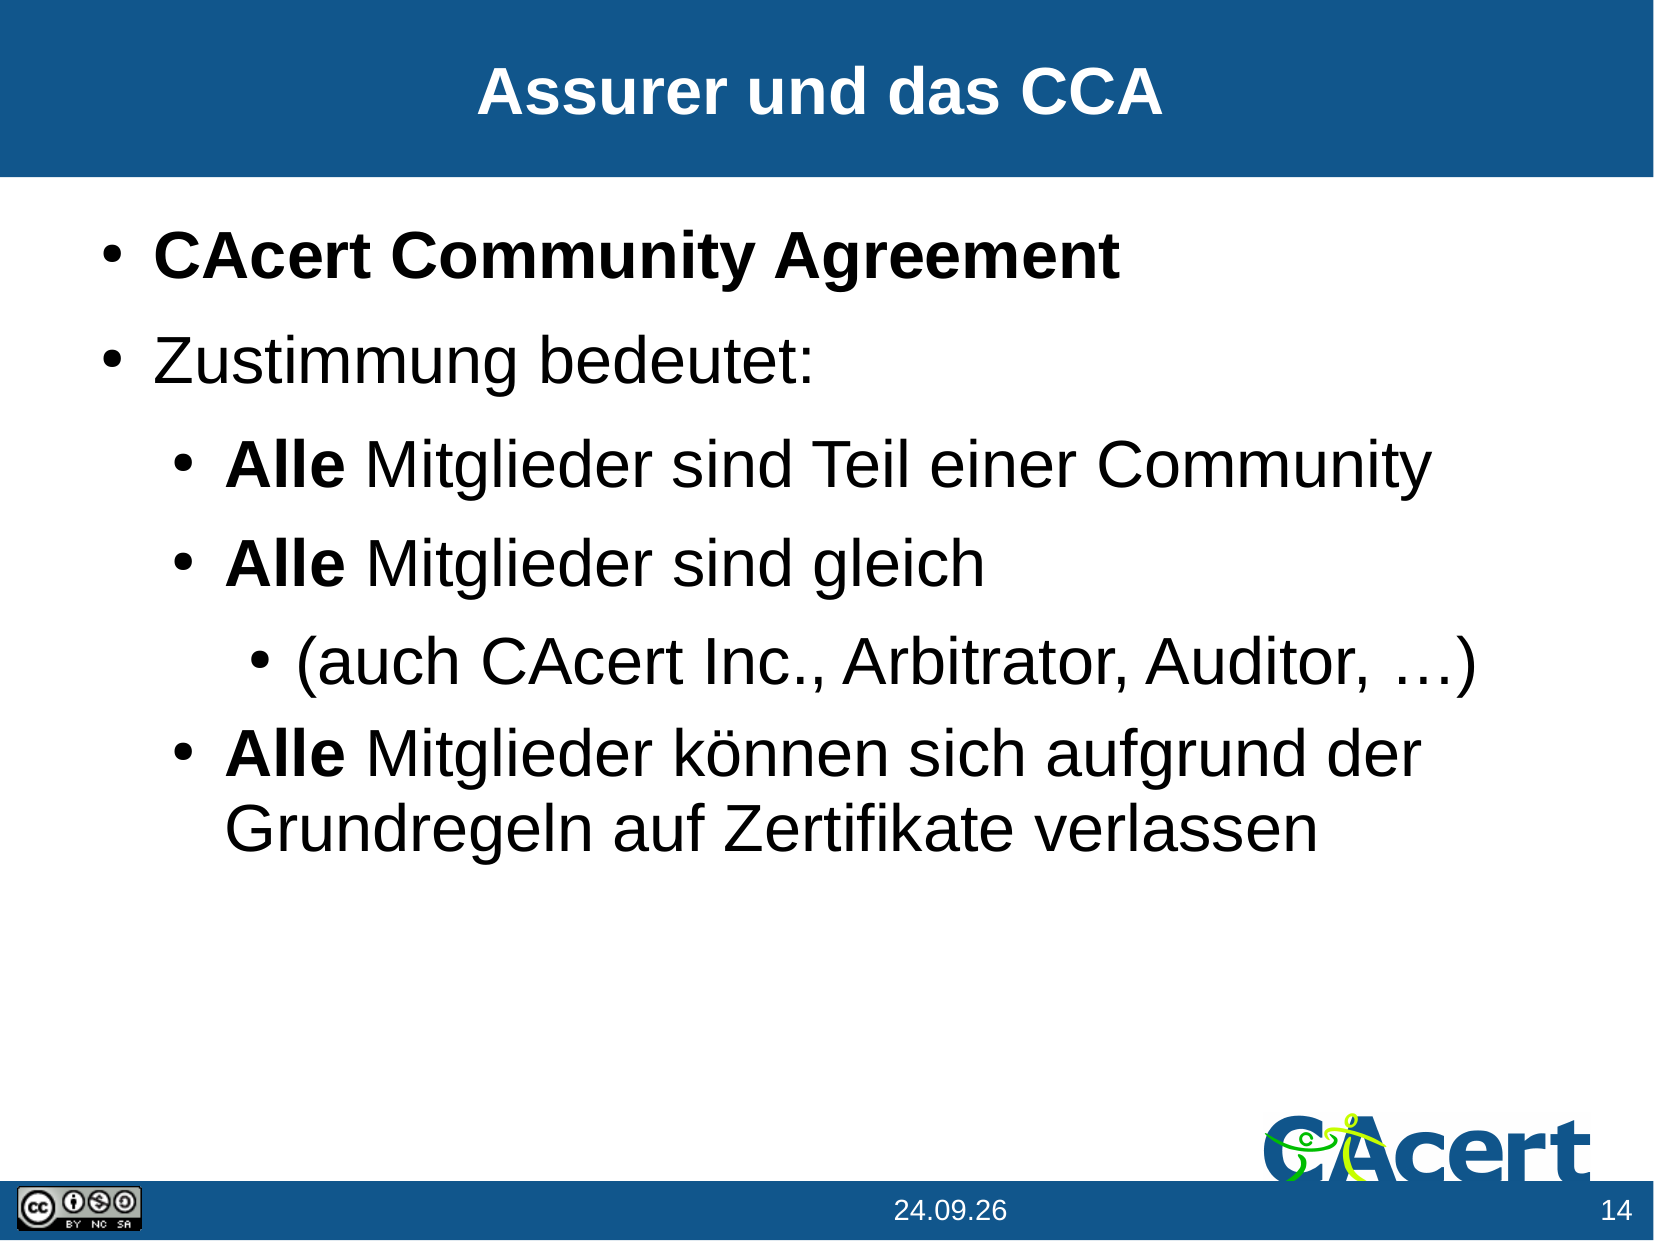

# Assurer und das CCA
CAcert Community Agreement
Zustimmung bedeutet:
Alle Mitglieder sind Teil einer Community
Alle Mitglieder sind gleich
(auch CAcert Inc., Arbitrator, Auditor, …)
Alle Mitglieder können sich aufgrund der Grundregeln auf Zertifikate verlassen